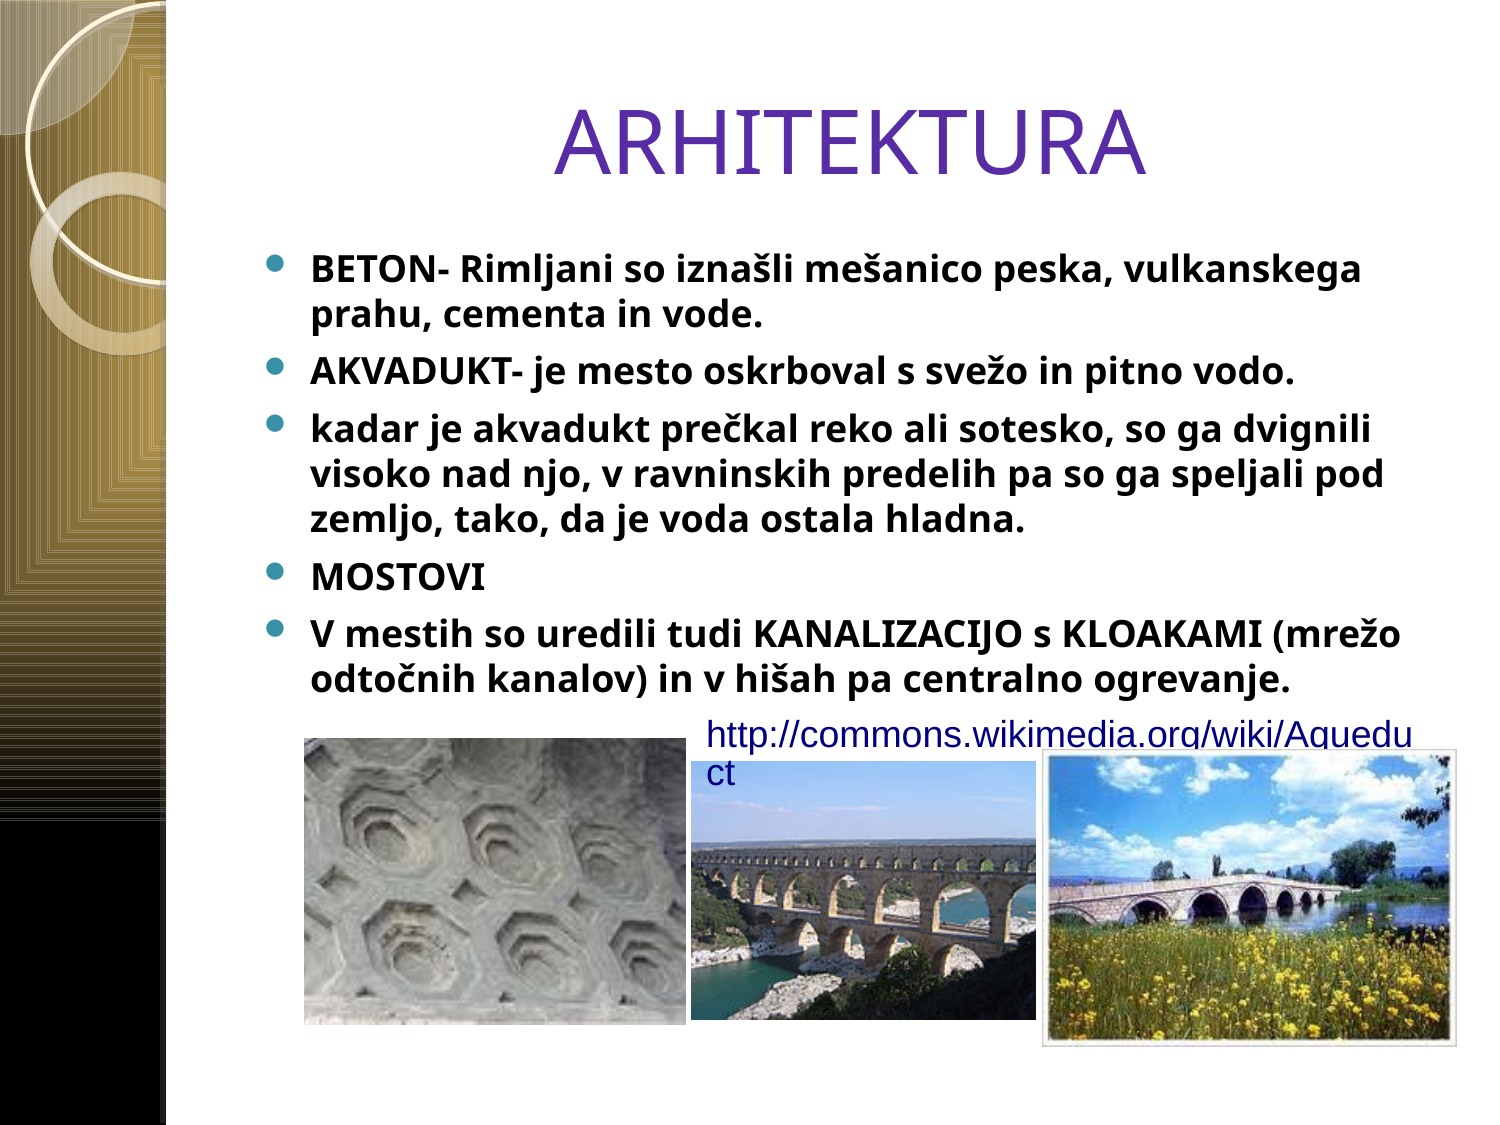

# ARHITEKTURA
BETON- Rimljani so iznašli mešanico peska, vulkanskega prahu, cementa in vode.
AKVADUKT- je mesto oskrboval s svežo in pitno vodo.
kadar je akvadukt prečkal reko ali sotesko, so ga dvignili visoko nad njo, v ravninskih predelih pa so ga speljali pod zemljo, tako, da je voda ostala hladna.
MOSTOVI
V mestih so uredili tudi KANALIZACIJO s KLOAKAMI (mrežo odtočnih kanalov) in v hišah pa centralno ogrevanje.
http://commons.wikimedia.org/wiki/Aqueduct